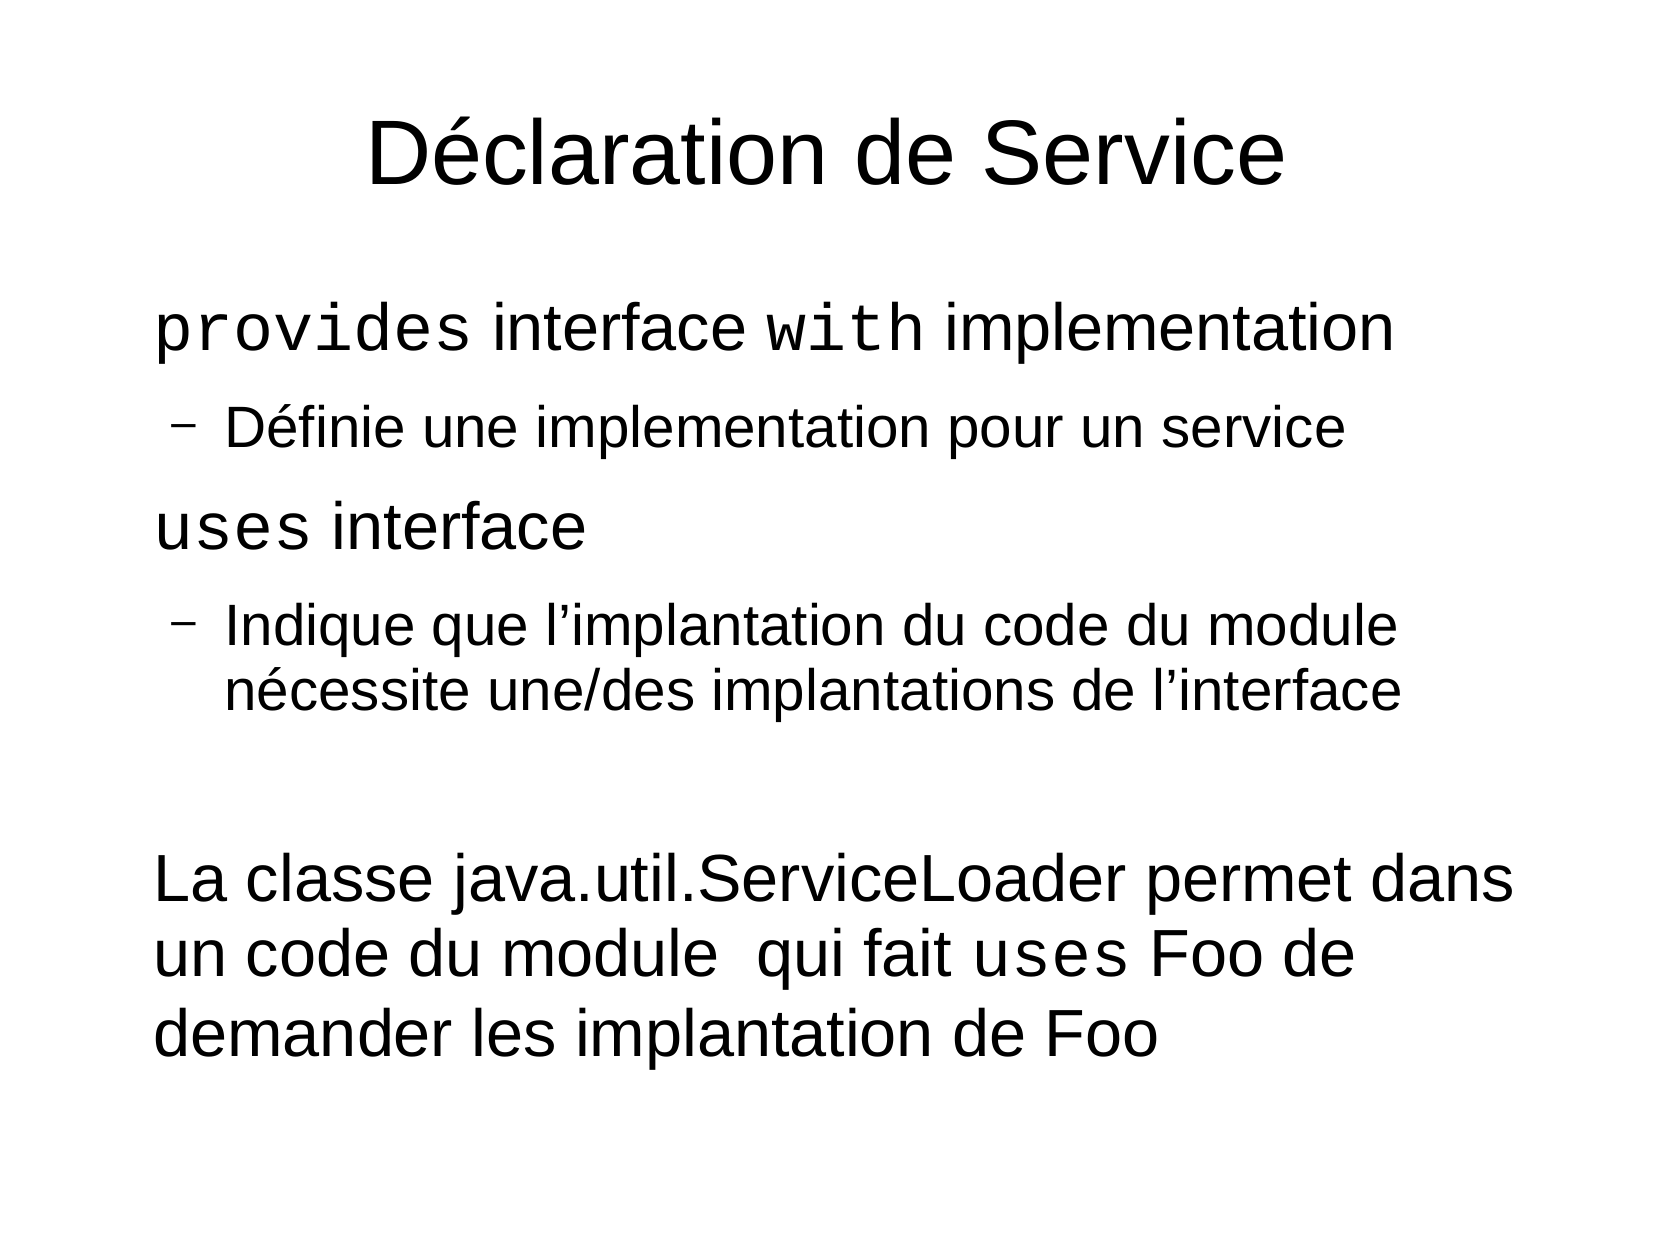

# Déclaration de Service
provides interface with implementation
Définie une implementation pour un service
uses interface
Indique que l’implantation du code du module nécessite une/des implantations de l’interface
La classe java.util.ServiceLoader permet dans un code du module qui fait uses Foo de demander les implantation de Foo